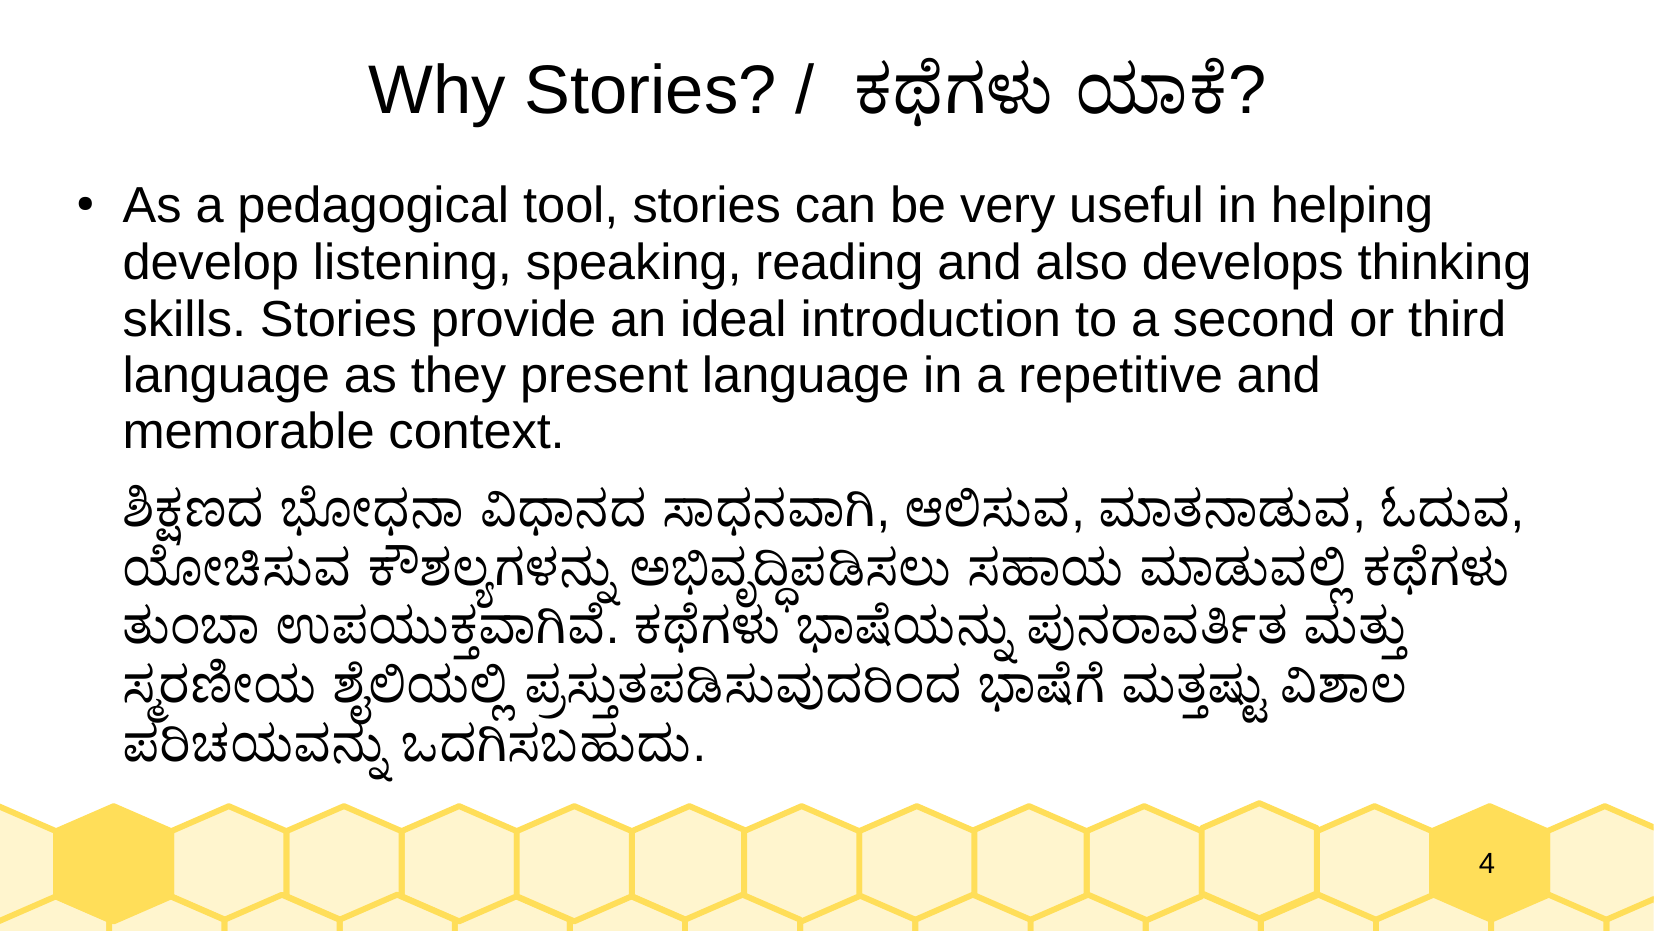

# Why Stories? / ಕಥೆಗಳು ಯಾಕೆ?
As a pedagogical tool, stories can be very useful in helping develop listening, speaking, reading and also develops thinking skills. Stories provide an ideal introduction to a second or third language as they present language in a repetitive and memorable context.
ಶಿಕ್ಷಣದ ಭೋಧನಾ ವಿಧಾನದ ಸಾಧನವಾಗಿ, ಆಲಿಸುವ, ಮಾತನಾಡುವ, ಓದುವ, ಯೋಚಿಸುವ ಕೌಶಲ್ಯಗಳನ್ನು ಅಭಿವೃದ್ಧಿಪಡಿಸಲು ಸಹಾಯ ಮಾಡುವಲ್ಲಿ ಕಥೆಗಳು ತುಂಬಾ ಉಪಯುಕ್ತವಾಗಿವೆ. ಕಥೆಗಳು ಭಾಷೆಯನ್ನು ಪುನರಾವರ್ತಿತ ಮತ್ತು ಸ್ಮರಣೀಯ ಶೈಲಿಯಲ್ಲಿ ಪ್ರಸ್ತುತಪಡಿಸುವುದರಿಂದ ಭಾಷೆಗೆ ಮತ್ತಷ್ಟು ವಿಶಾಲ ಪರಿಚಯವನ್ನು ಒದಗಿಸಬಹುದು.